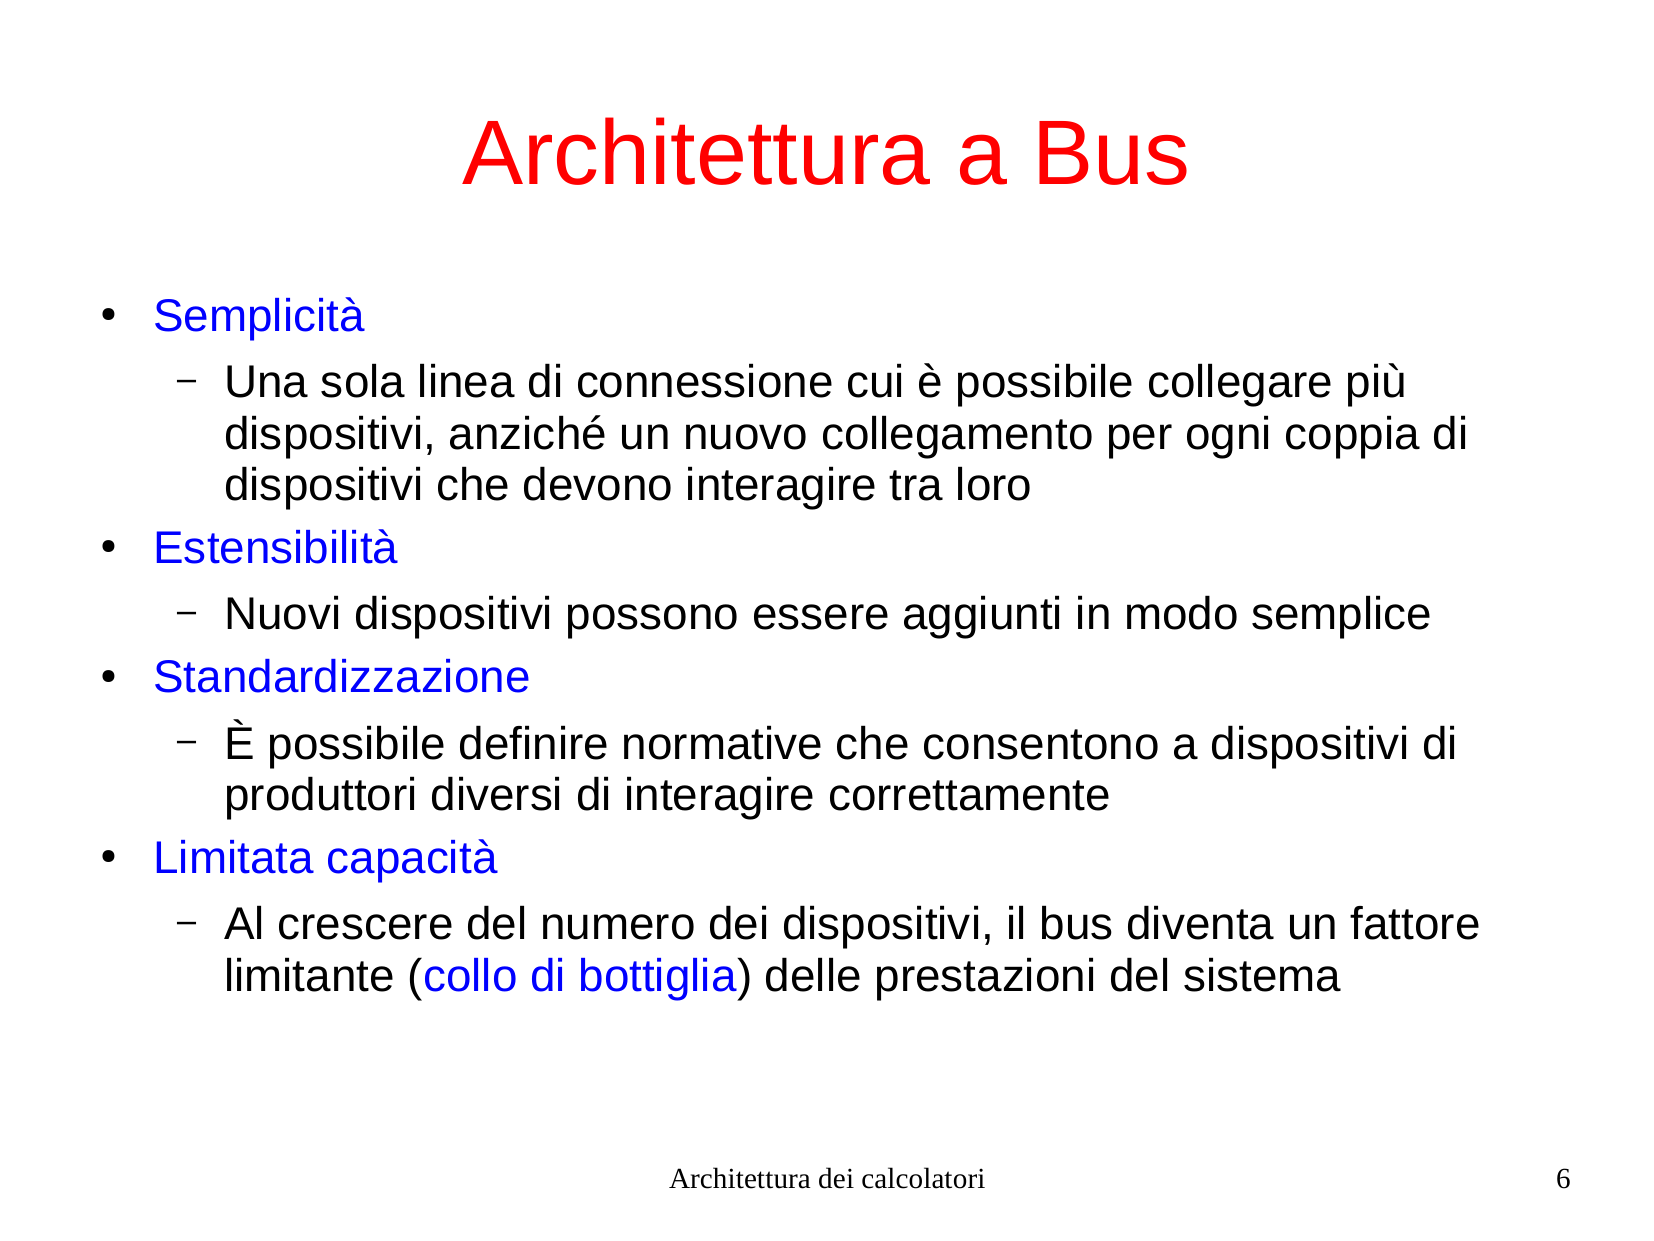

# Architettura a Bus
Semplicità
Una sola linea di connessione cui è possibile collegare più dispositivi, anziché un nuovo collegamento per ogni coppia di dispositivi che devono interagire tra loro
Estensibilità
Nuovi dispositivi possono essere aggiunti in modo semplice
Standardizzazione
È possibile definire normative che consentono a dispositivi di produttori diversi di interagire correttamente
Limitata capacità
Al crescere del numero dei dispositivi, il bus diventa un fattore limitante (collo di bottiglia) delle prestazioni del sistema
Architettura dei calcolatori
6